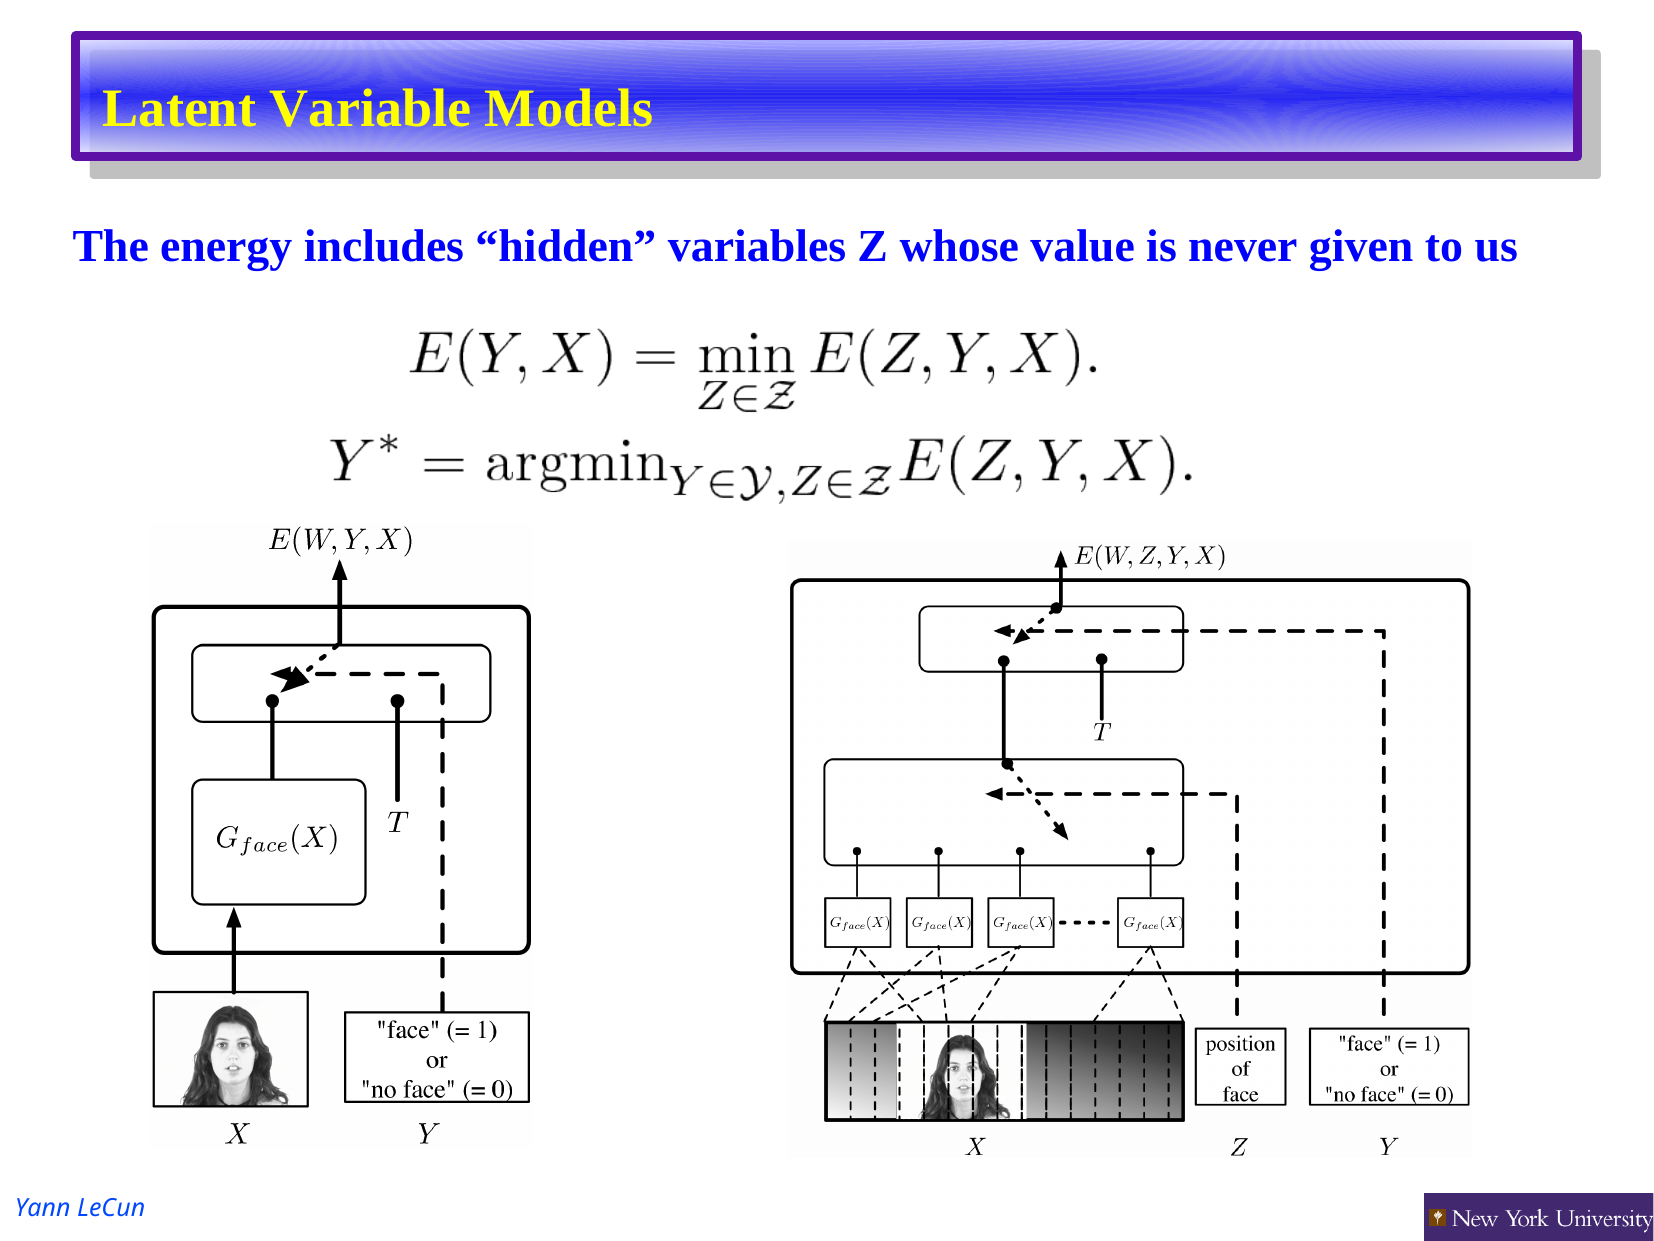

# Latent Variable Models
The energy includes “hidden” variables Z whose value is never given to us